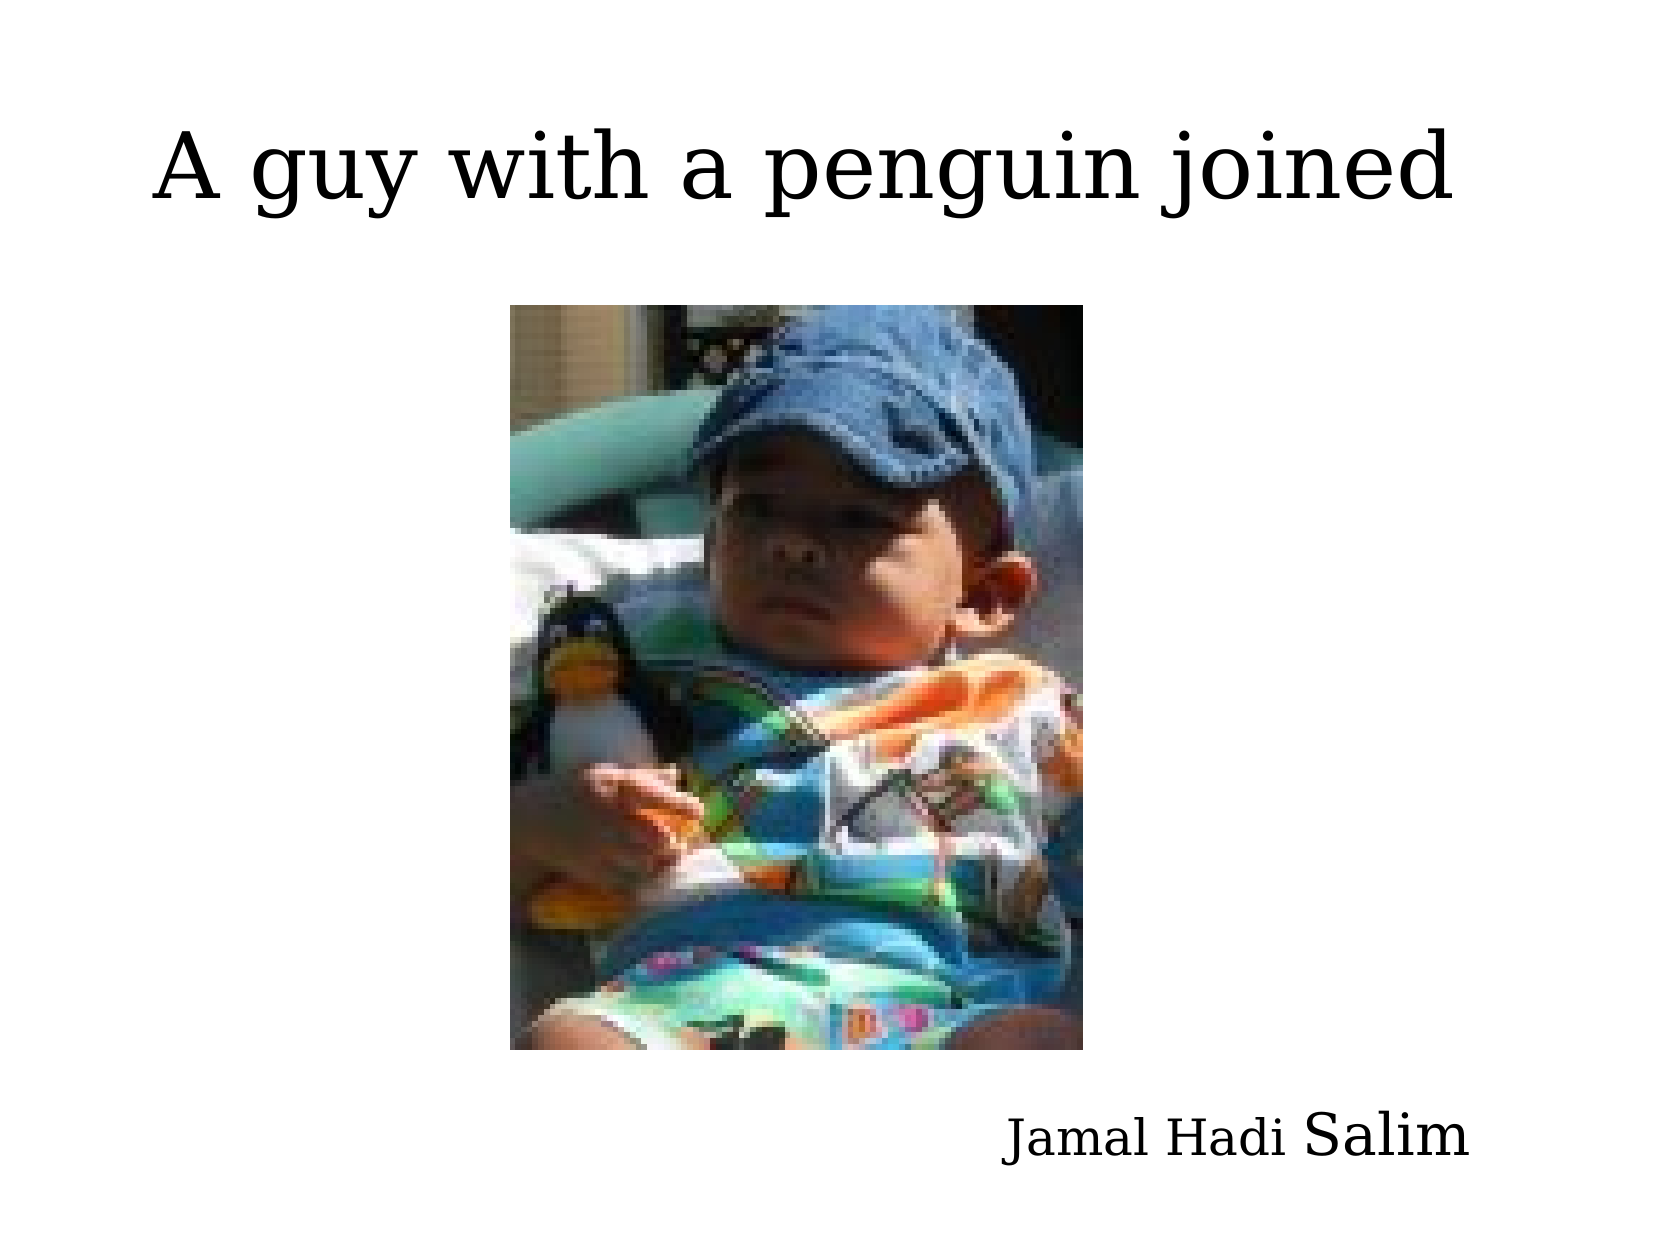

# A guy with a penguin joined
Jamal Hadi Salim